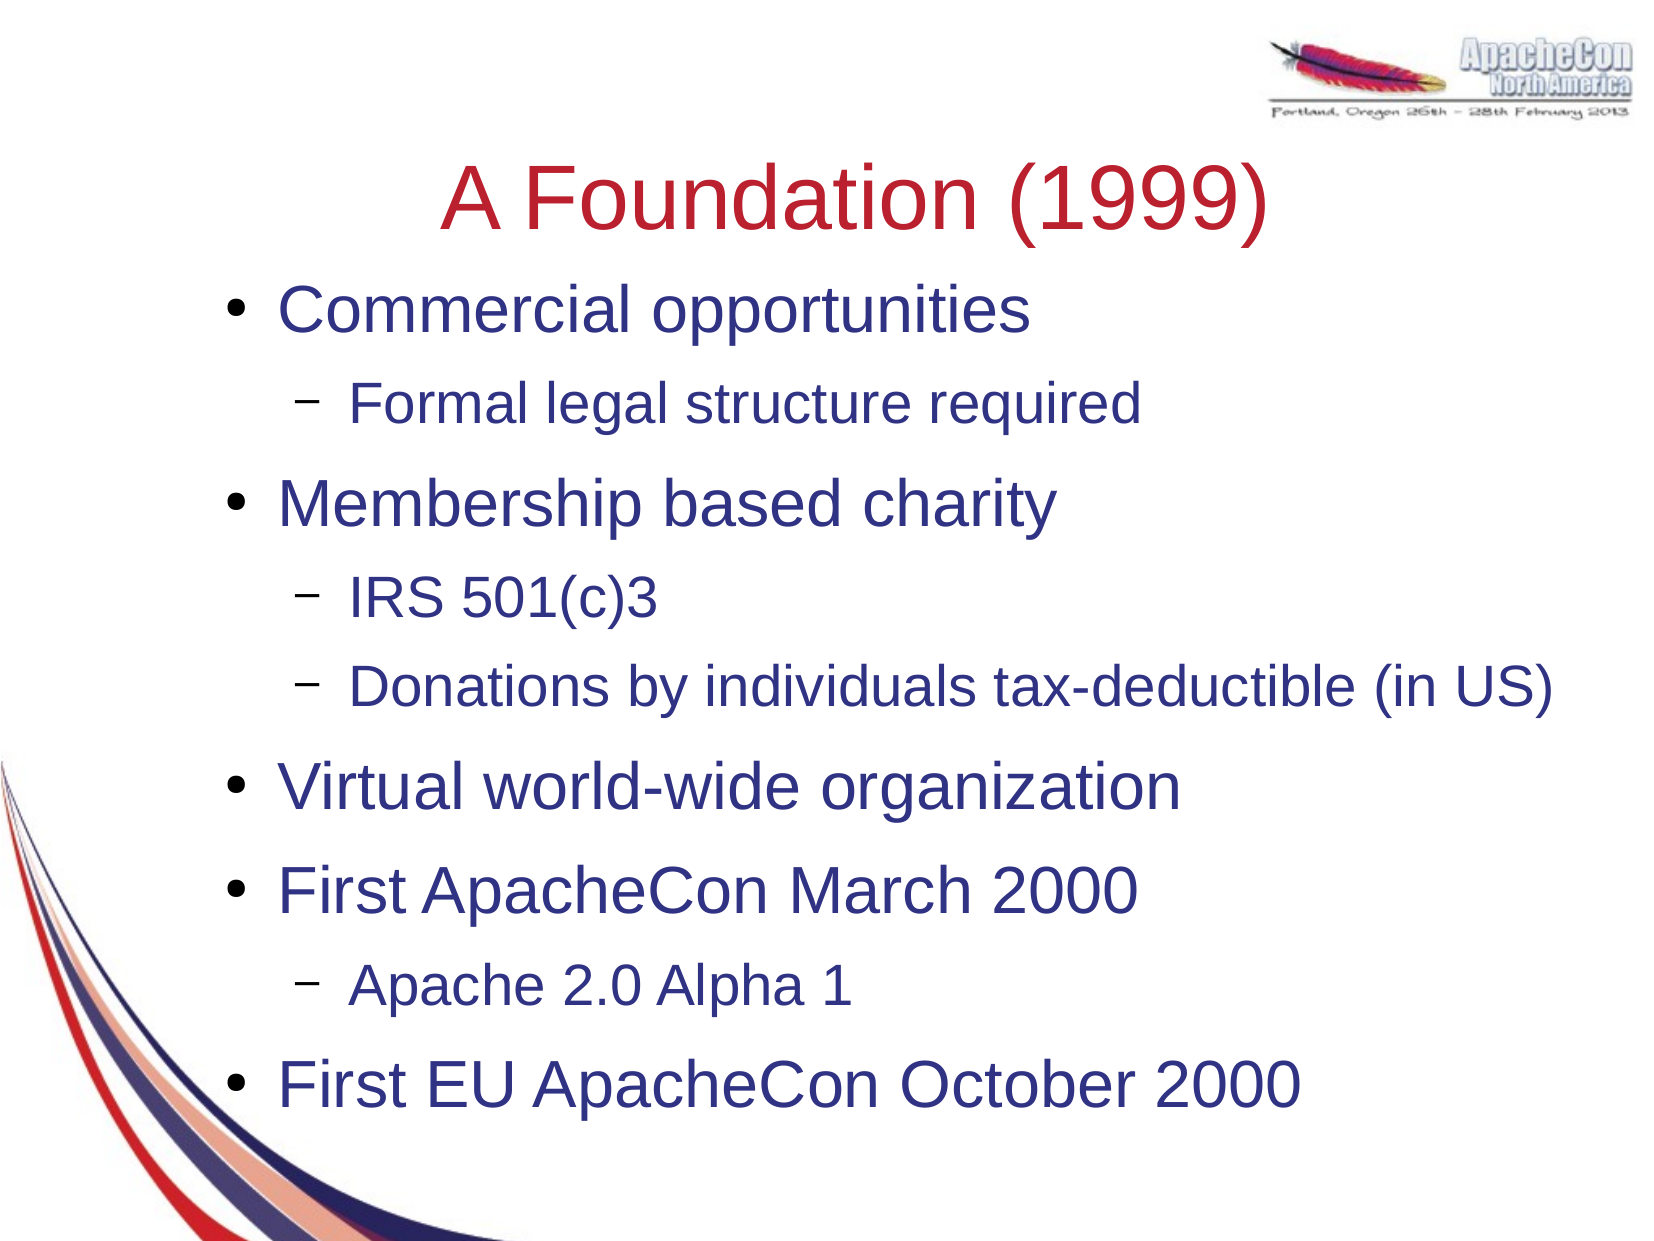

# A Foundation (1999)
Commercial opportunities
Formal legal structure required
Membership based charity
IRS 501(c)3
Donations by individuals tax-deductible (in US)
Virtual world-wide organization
First ApacheCon March 2000
Apache 2.0 Alpha 1
First EU ApacheCon October 2000